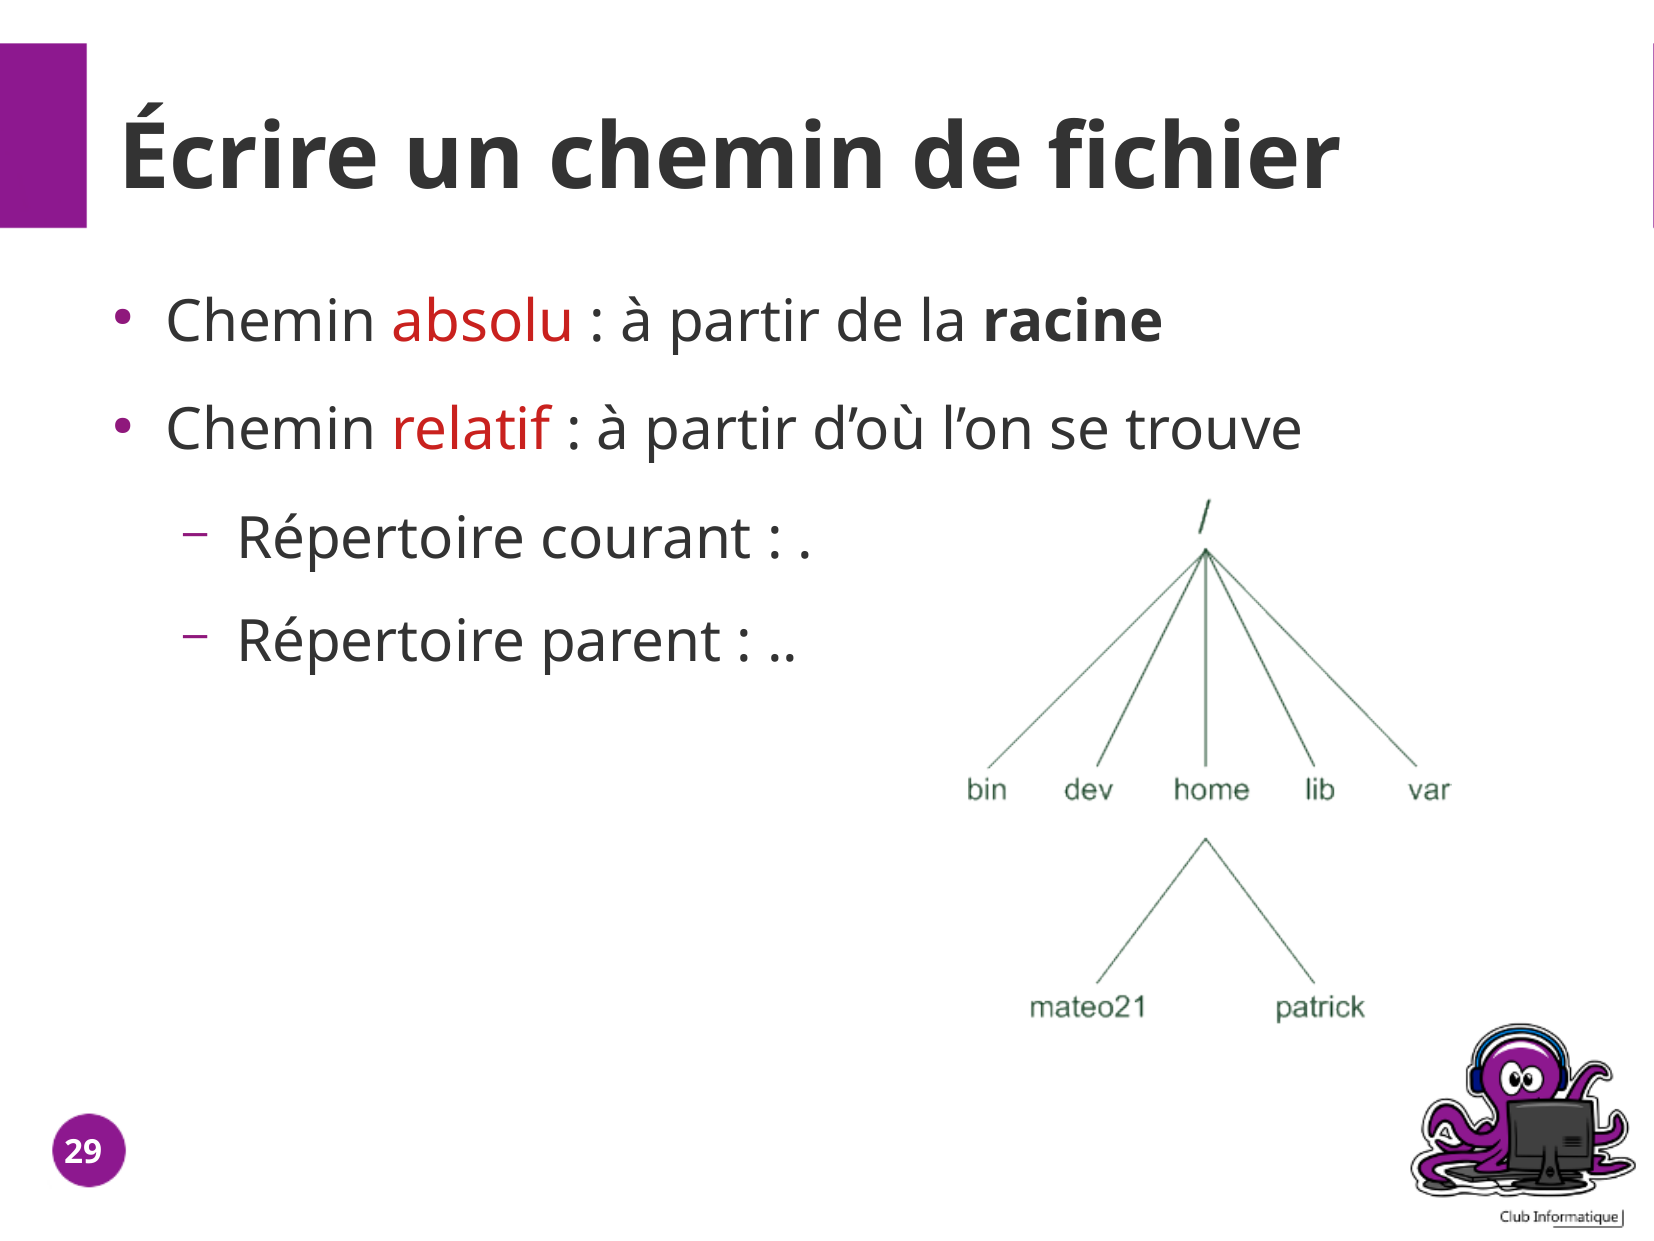

# Écrire un chemin de fichier
Chemin absolu : à partir de la racine
Chemin relatif : à partir d’où l’on se trouve
Répertoire courant : .
Répertoire parent : ..
29